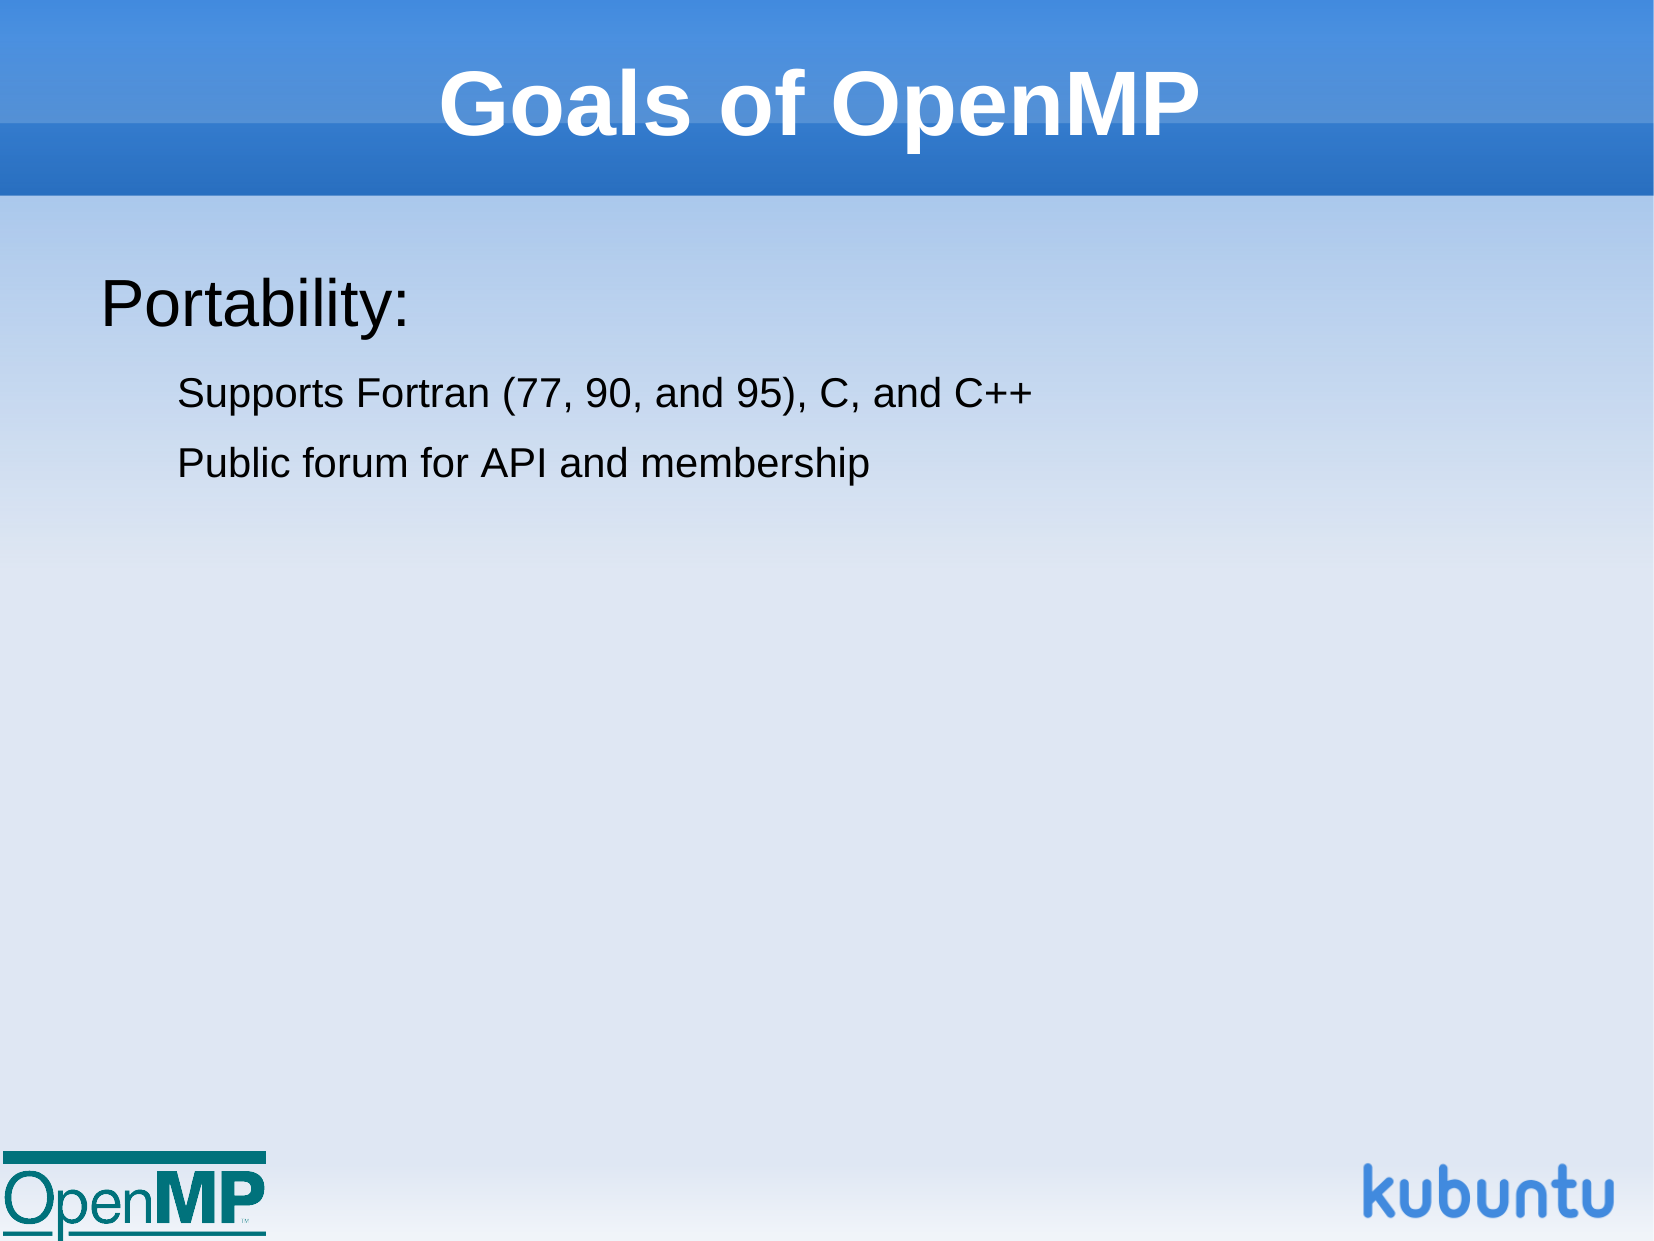

# Goals of OpenMP
Portability:
Supports Fortran (77, 90, and 95), C, and C++
Public forum for API and membership